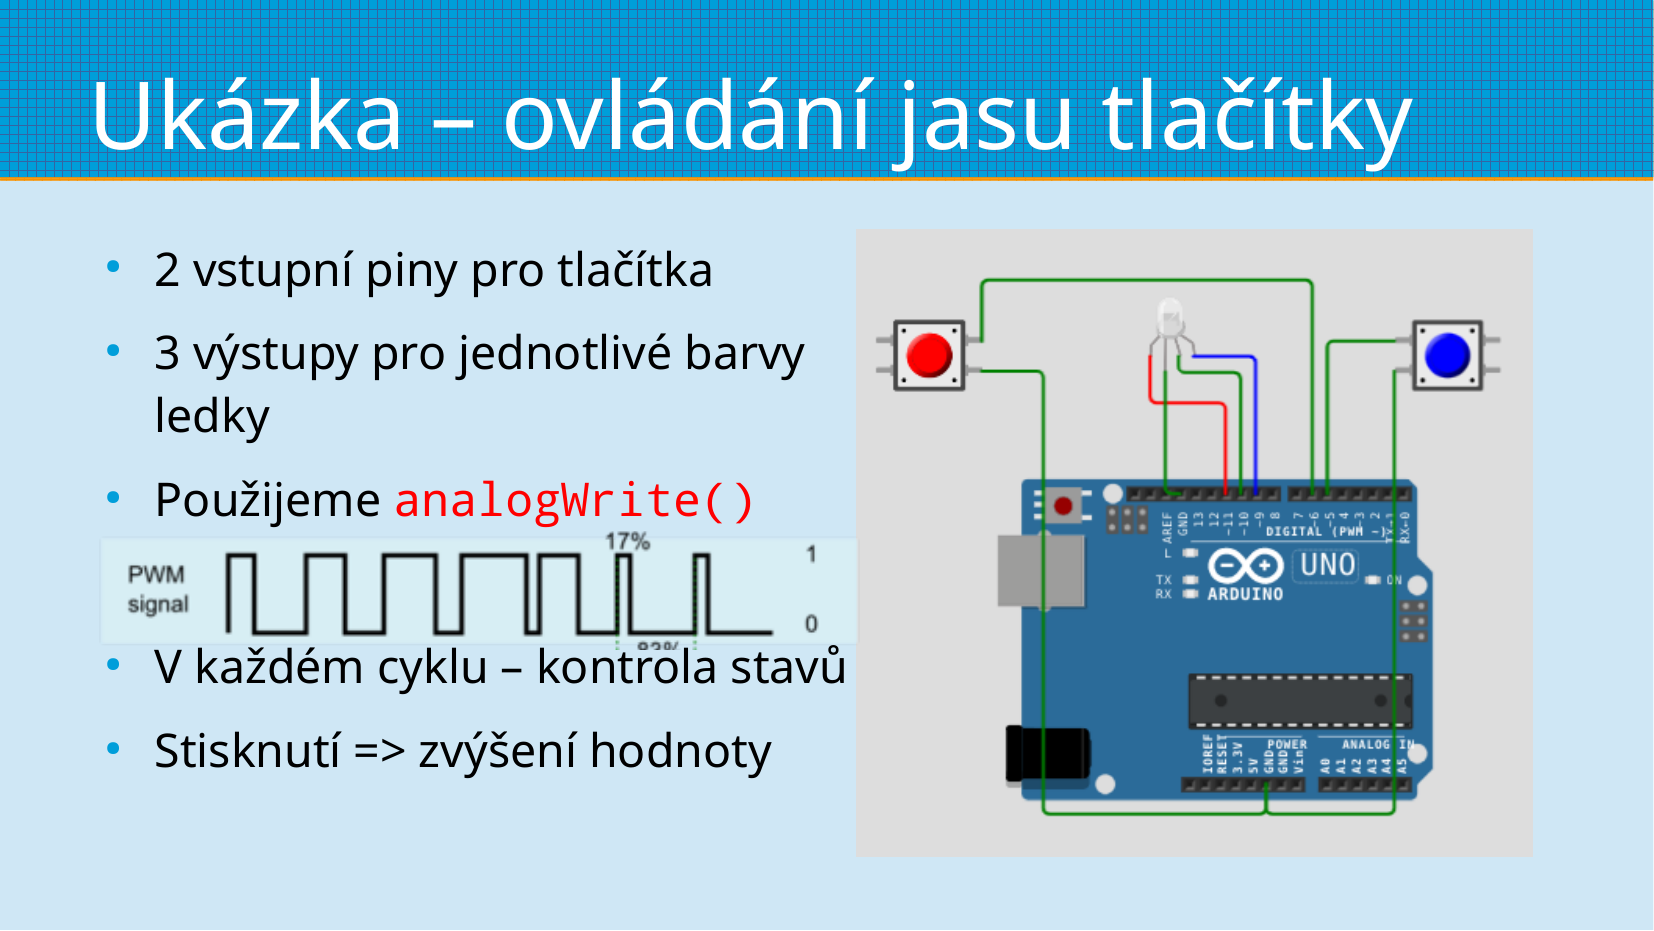

# Ukázka – ovládání jasu tlačítky
2 vstupní piny pro tlačítka
3 výstupy pro jednotlivé barvy ledky
Použijeme analogWrite()
V každém cyklu – kontrola stavů
Stisknutí => zvýšení hodnoty